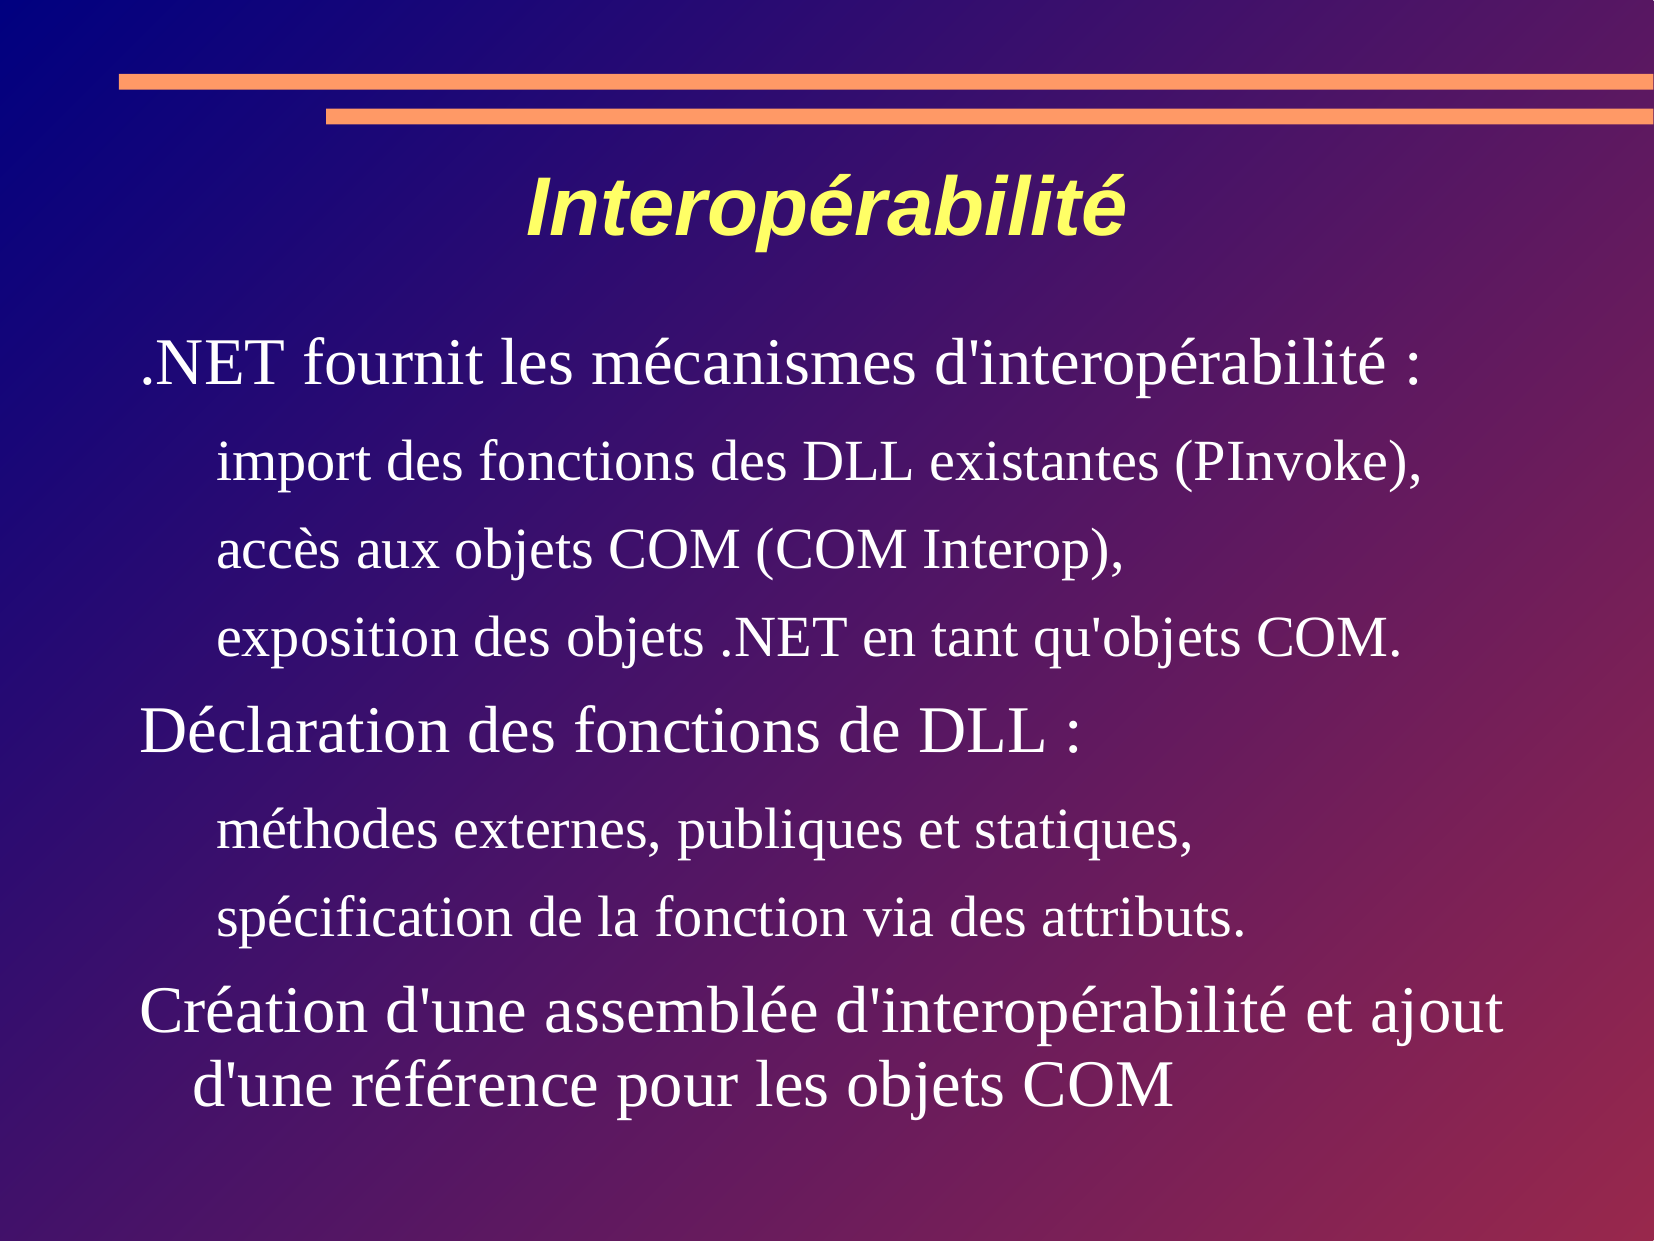

# Interopérabilité
.NET fournit les mécanismes d'interopérabilité :
import des fonctions des DLL existantes (PInvoke),
accès aux objets COM (COM Interop),
exposition des objets .NET en tant qu'objets COM.
Déclaration des fonctions de DLL :
méthodes externes, publiques et statiques,
spécification de la fonction via des attributs.
Création d'une assemblée d'interopérabilité et ajout d'une référence pour les objets COM